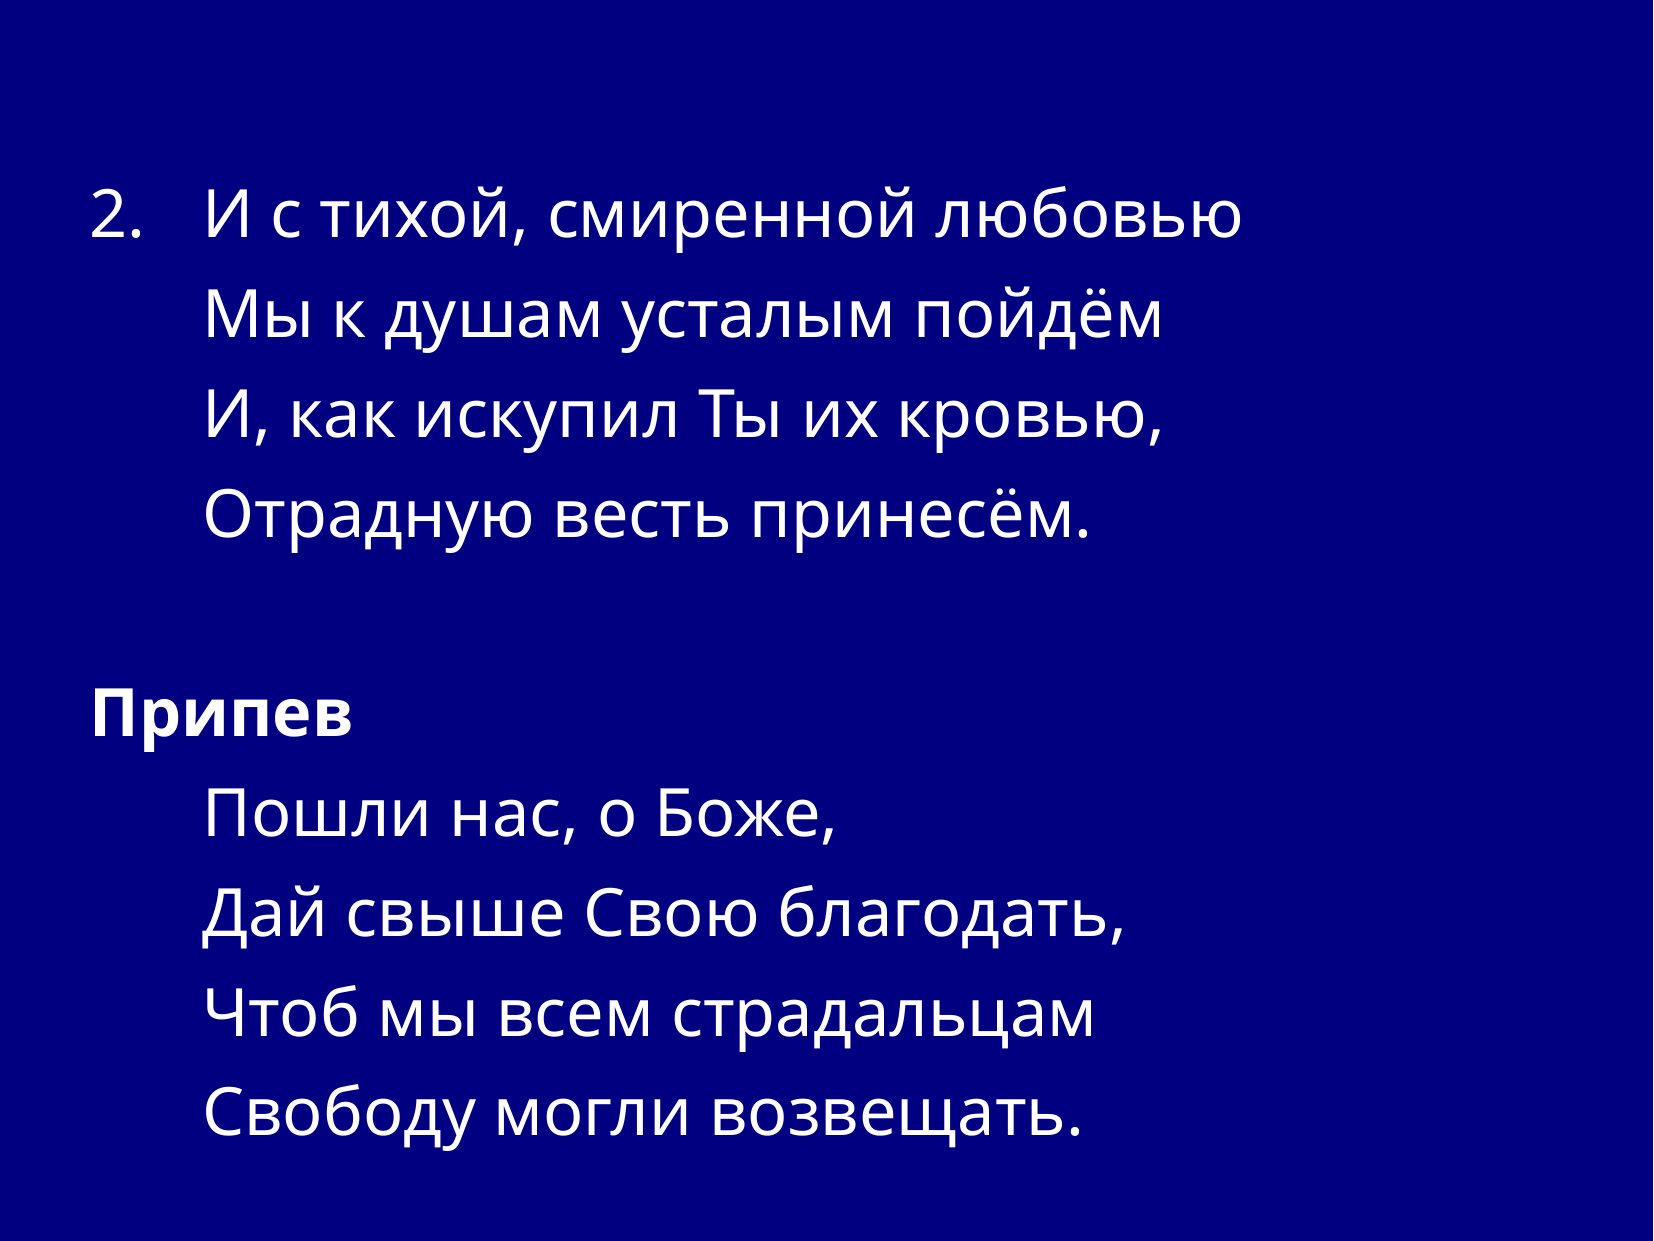

2.	И с тихой, смиренной любовью
	Мы к душам усталым пойдём
	И, как искупил Ты их кровью,
	Отрадную весть принесём.
Припев
	Пошли нас, о Боже,
	Дай свыше Свою благодать,
	Чтоб мы всем страдальцам
	Свободу могли возвещать.